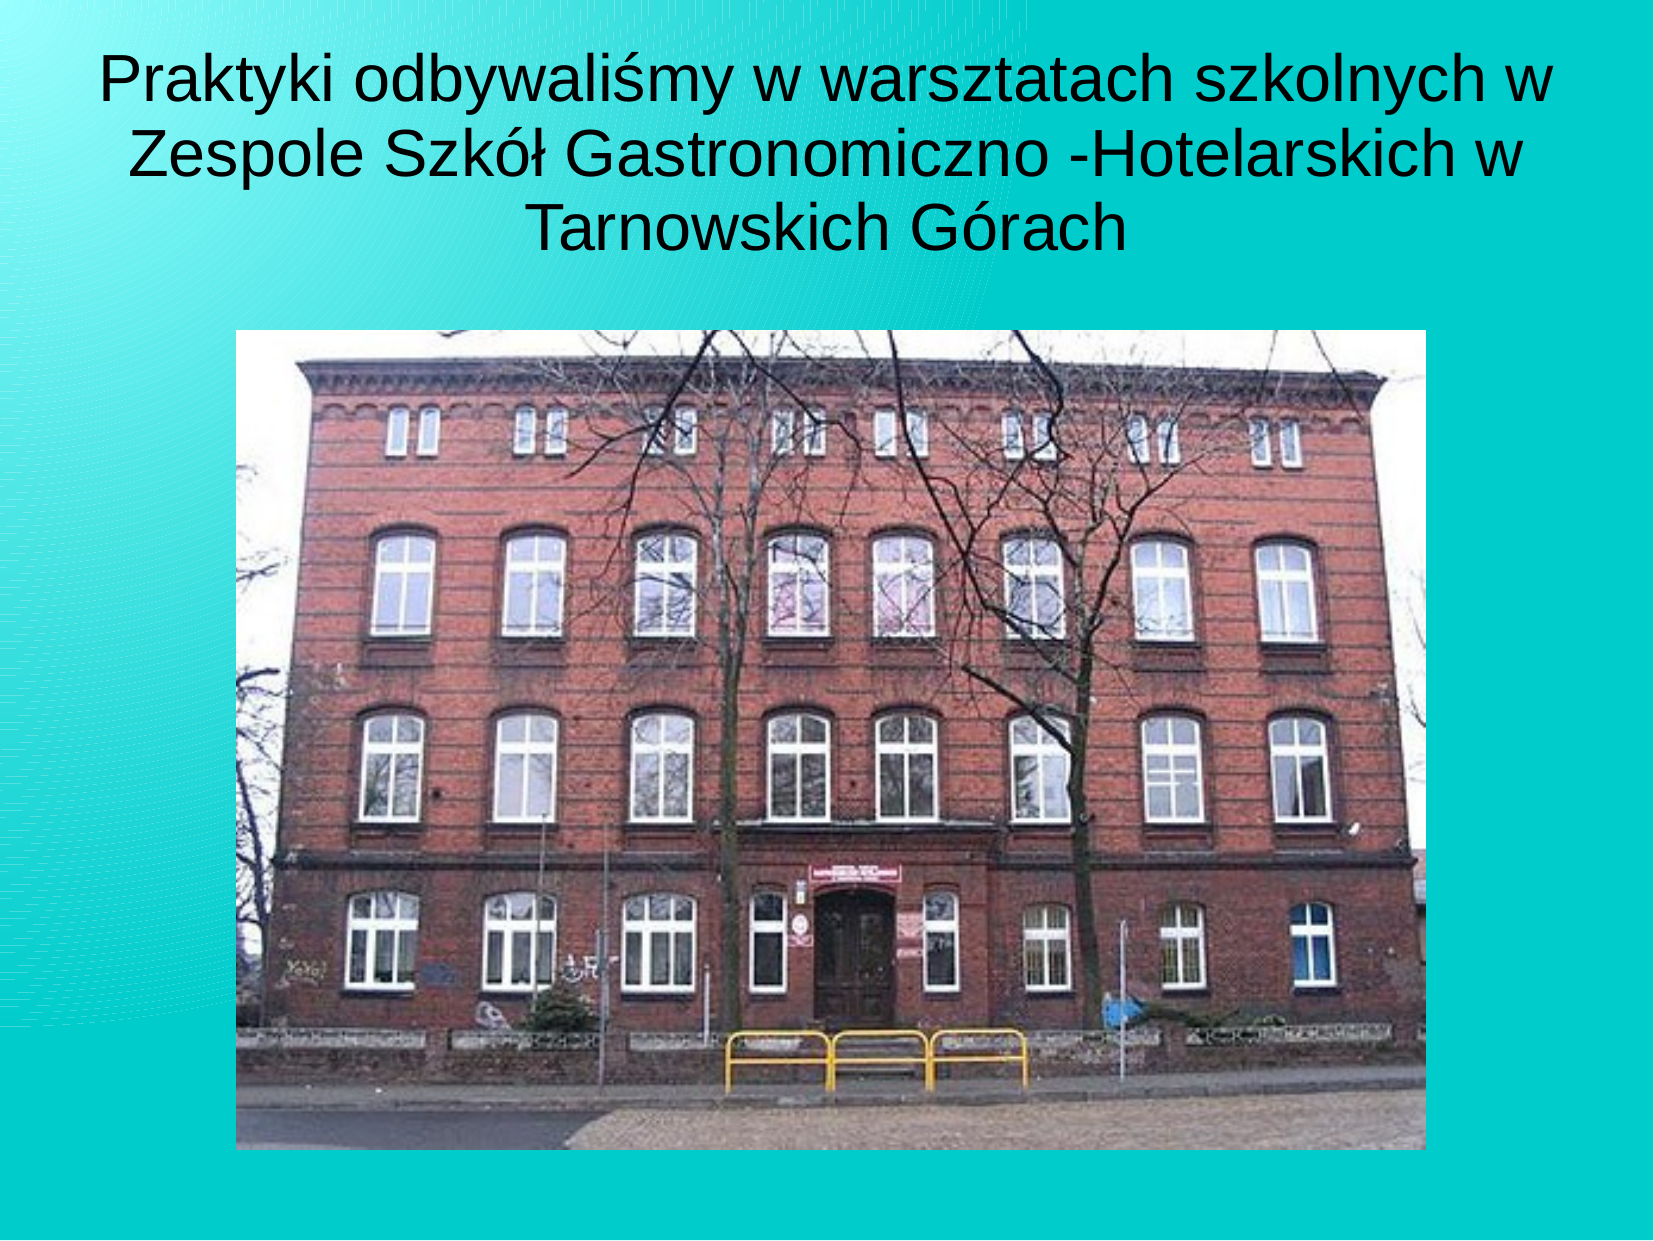

# Praktyki odbywaliśmy w warsztatach szkolnych w Zespole Szkół Gastronomiczno -Hotelarskich w Tarnowskich Górach